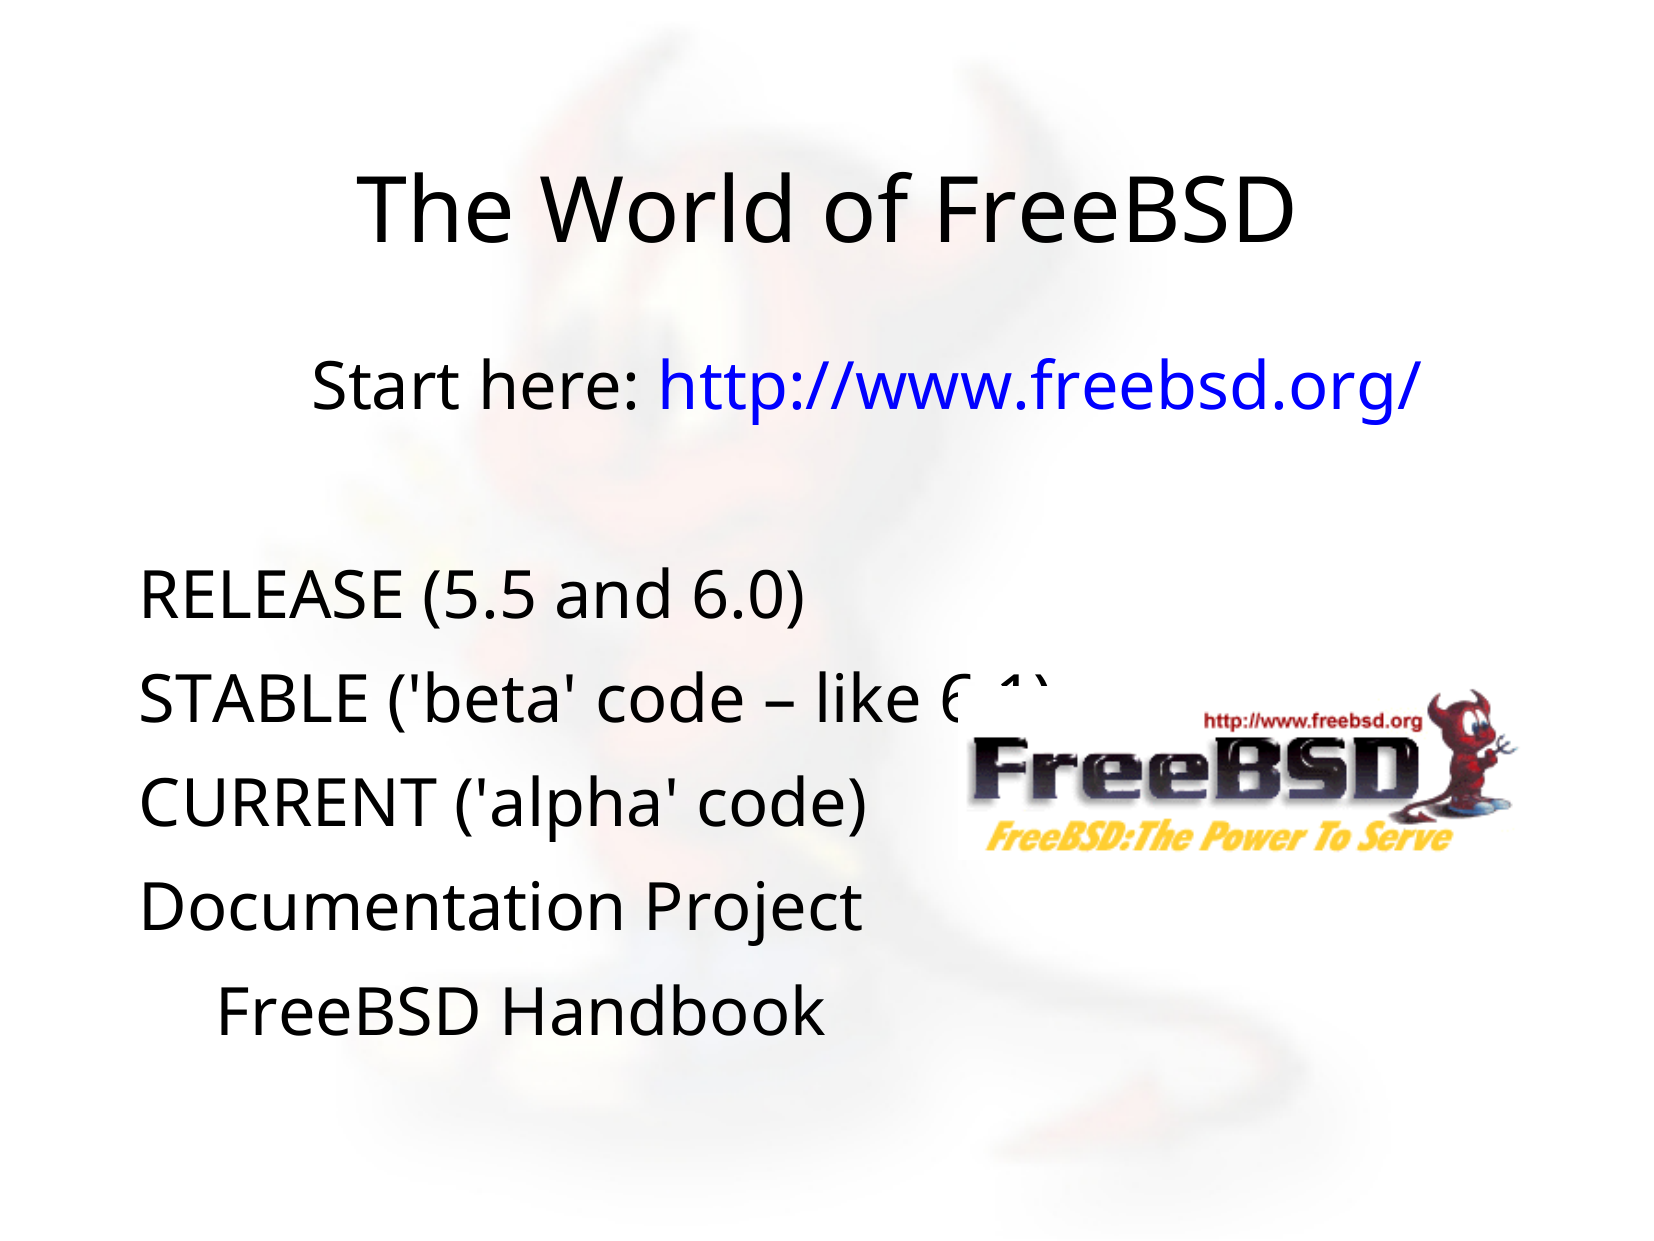

# The World of FreeBSD
 Start here: http://www.freebsd.org/
RELEASE (5.5 and 6.0)
STABLE ('beta' code – like 6.1)
CURRENT ('alpha' code)
Documentation Project
FreeBSD Handbook